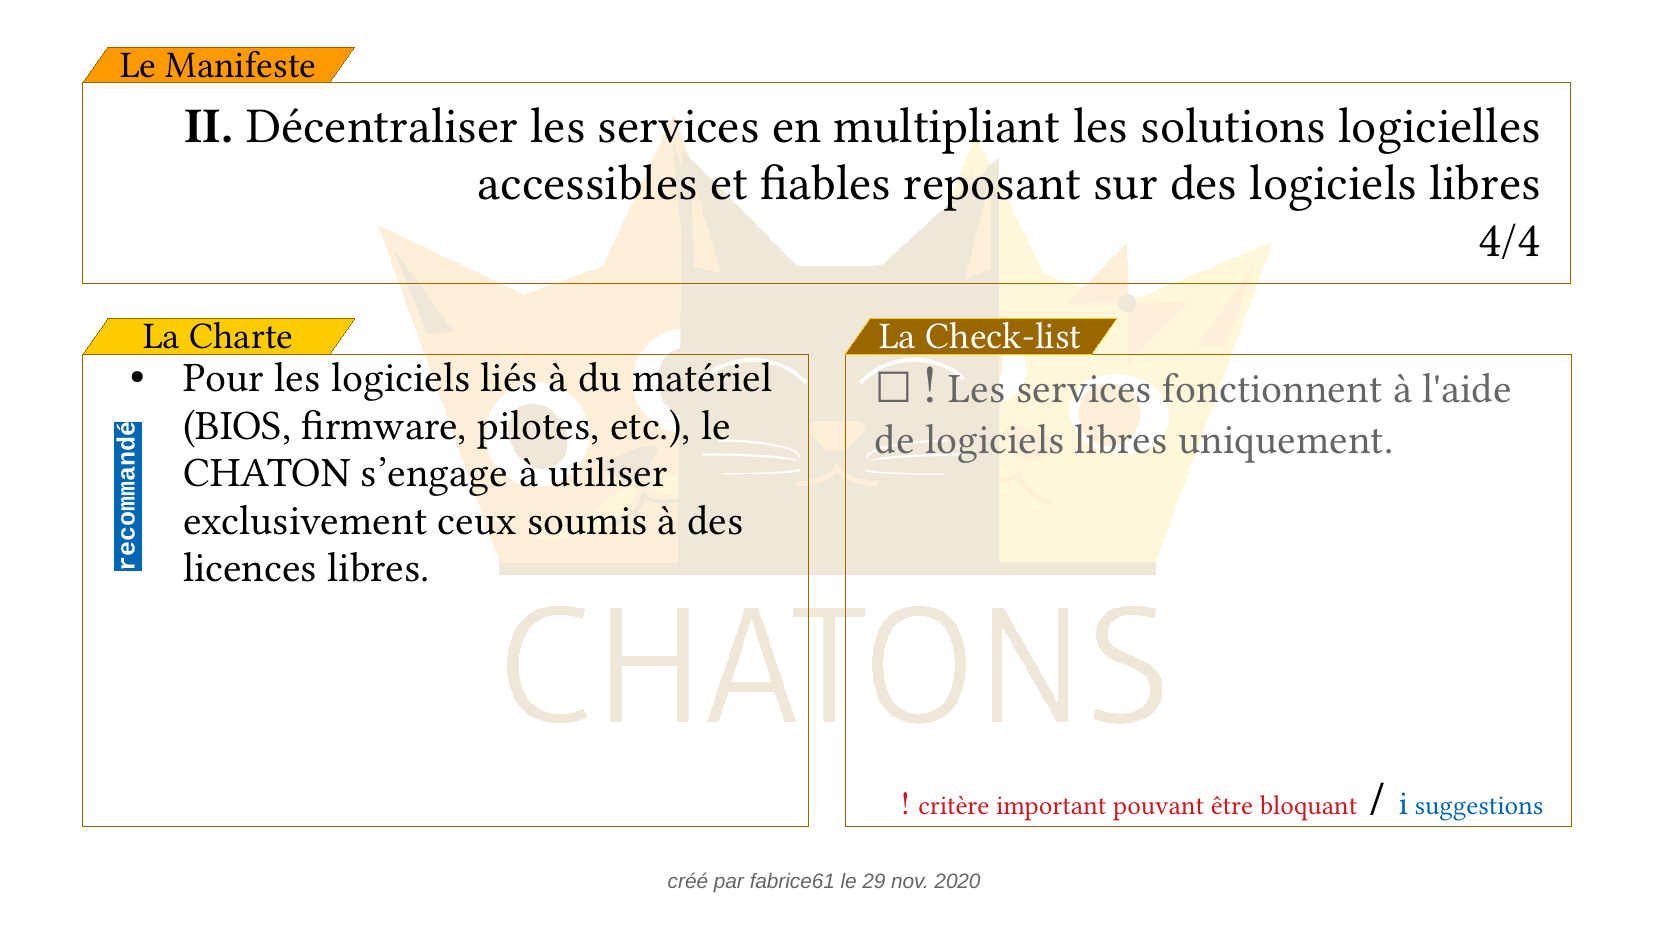

Le Manifeste
# II. Décentraliser les services en multipliant les solutions logicielles accessibles et fiables reposant sur des logiciels libres 4/4
La Charte
La Check-list
Pour les logiciels liés à du matériel (BIOS, firmware, pilotes, etc.), le CHATON s’engage à utiliser exclusivement ceux soumis à des licences libres.
☐ ! Les services fonctionnent à l'aide de logiciels libres uniquement.
recommandé